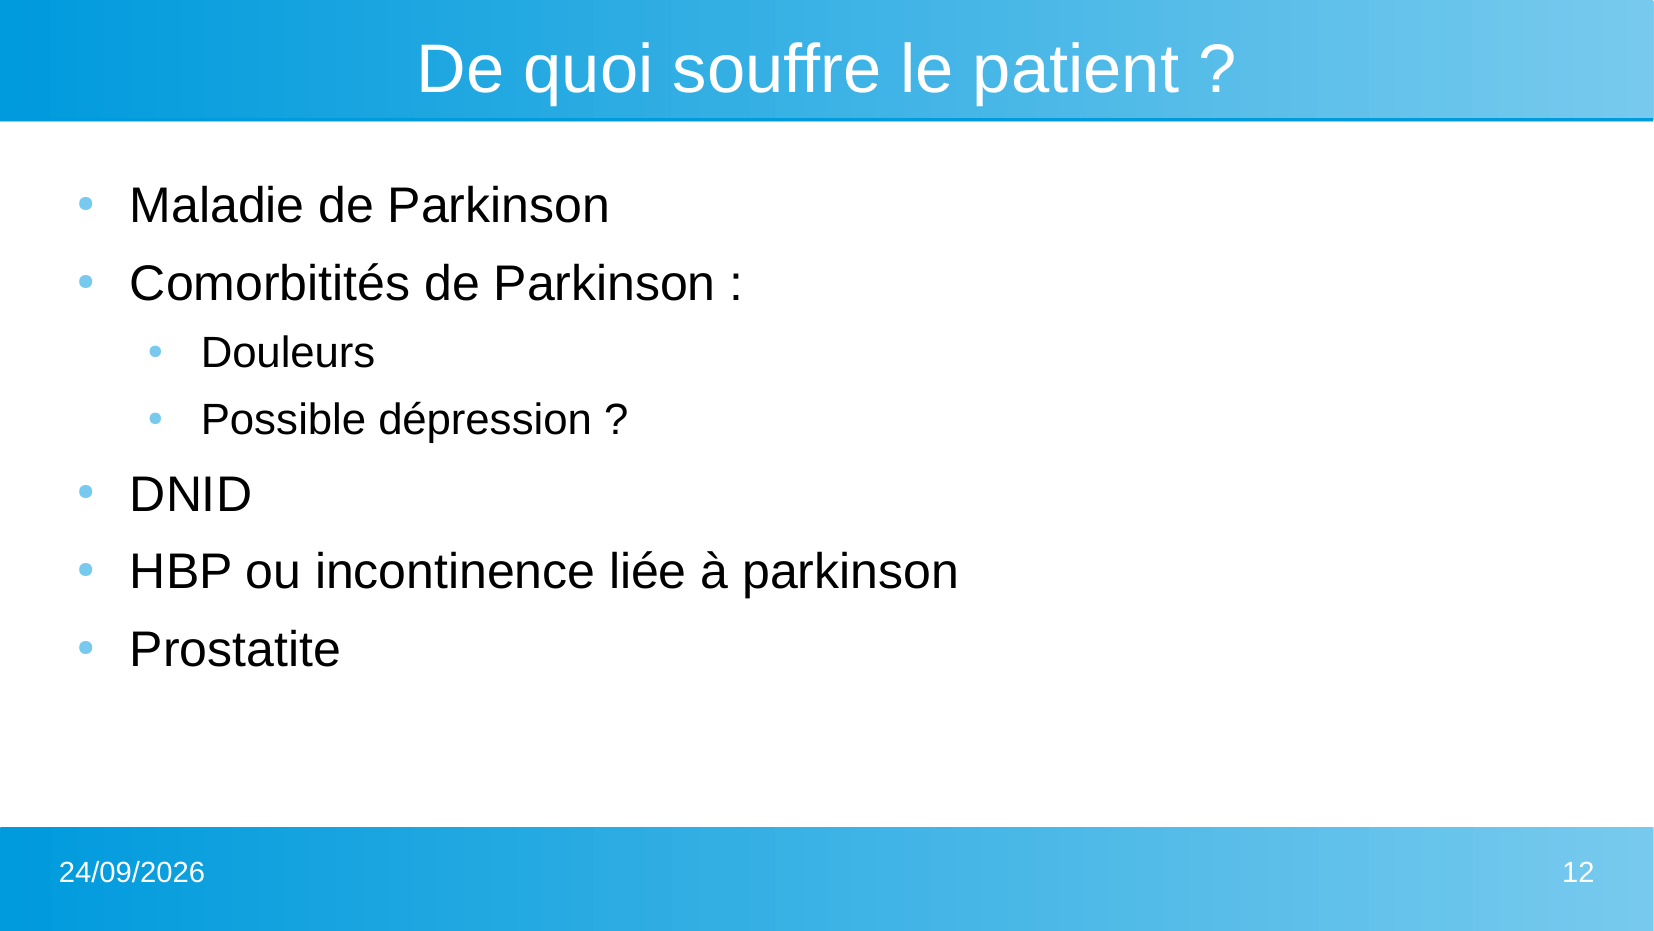

# De quoi souffre le patient ?
Maladie de Parkinson
Comorbitités de Parkinson :
Douleurs
Possible dépression ?
DNID
HBP ou incontinence liée à parkinson
Prostatite
12